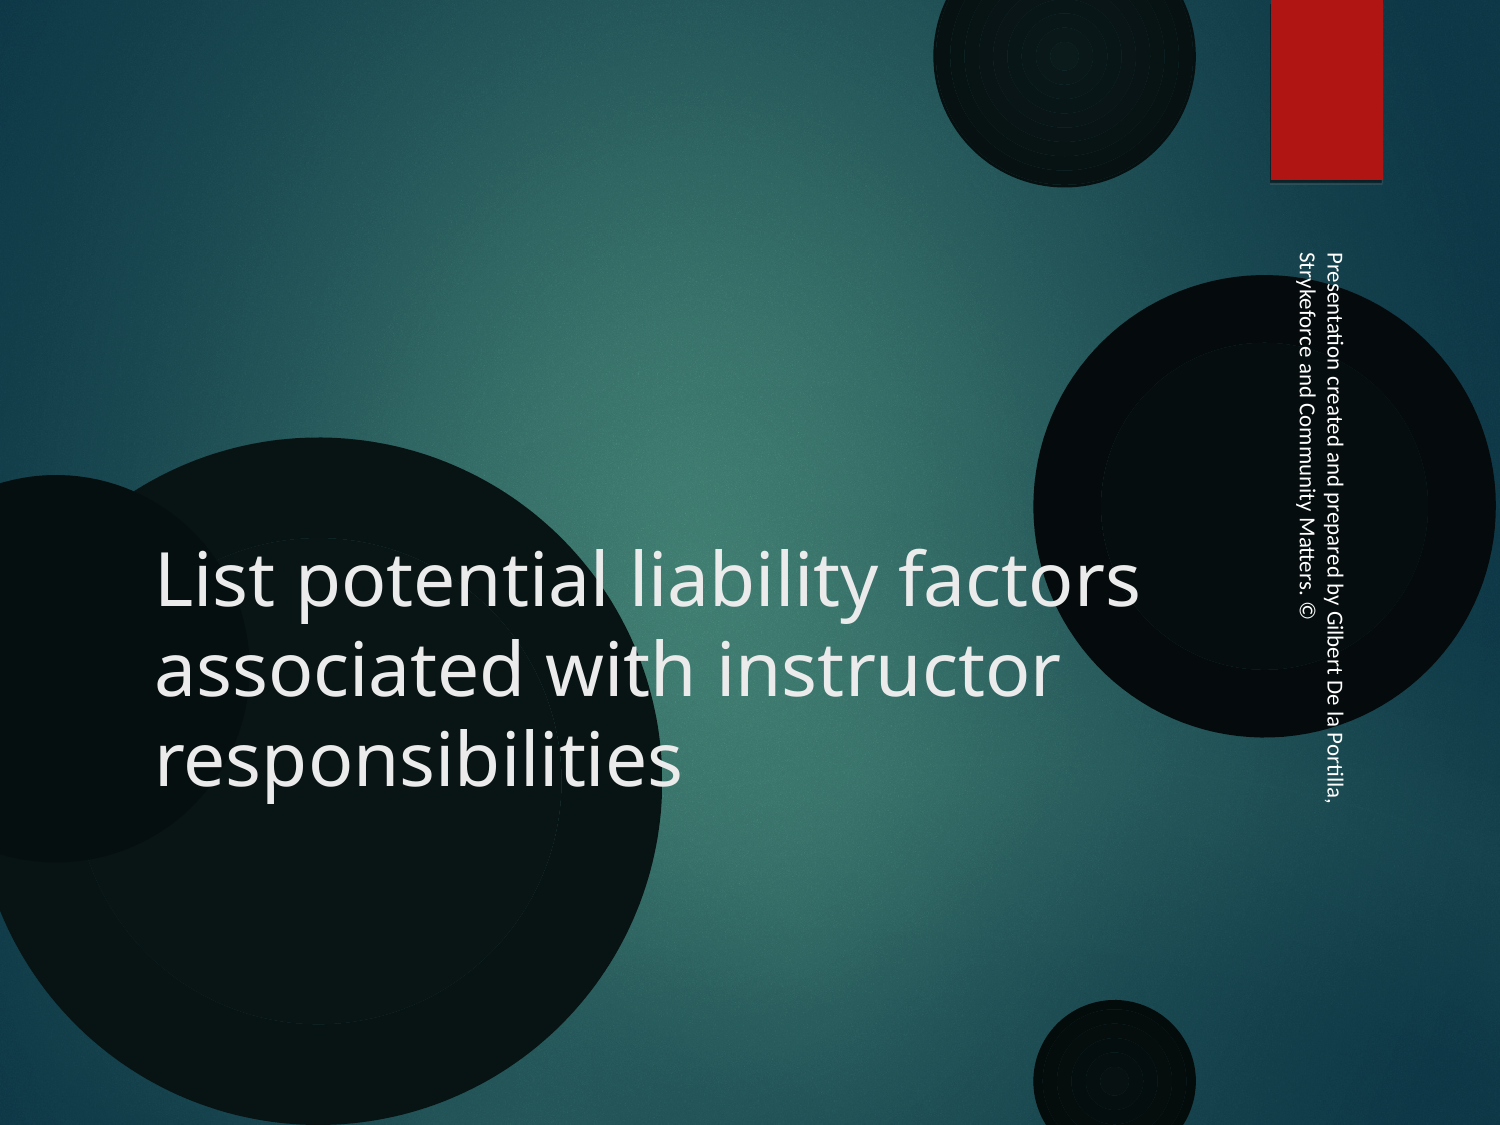

# List potential liability factors associated with instructor responsibilities
Presentation created and prepared by Gilbert De la Portilla, Strykeforce and Community Matters. ©